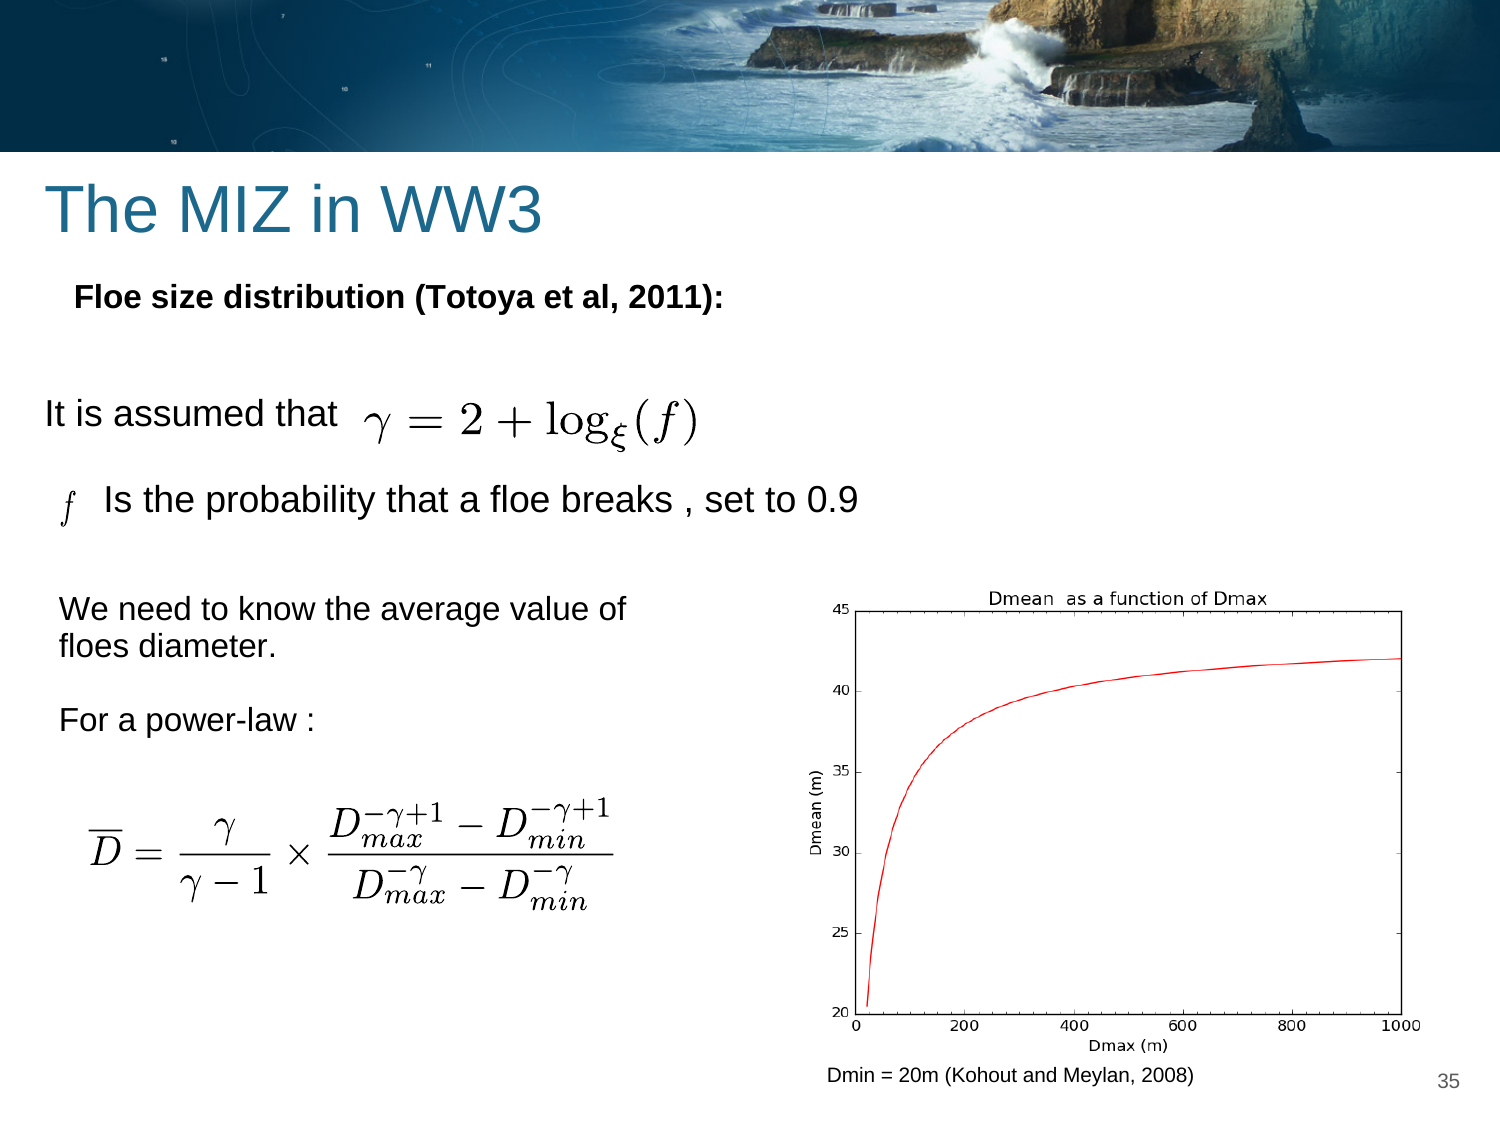

# The MIZ in WW3
Floe size distribution (Totoya et al, 2011):
It is assumed that
Is the probability that a floe breaks , set to 0.9
We need to know the average value of floes diameter.
For a power-law :
35
Dmin = 20m (Kohout and Meylan, 2008)